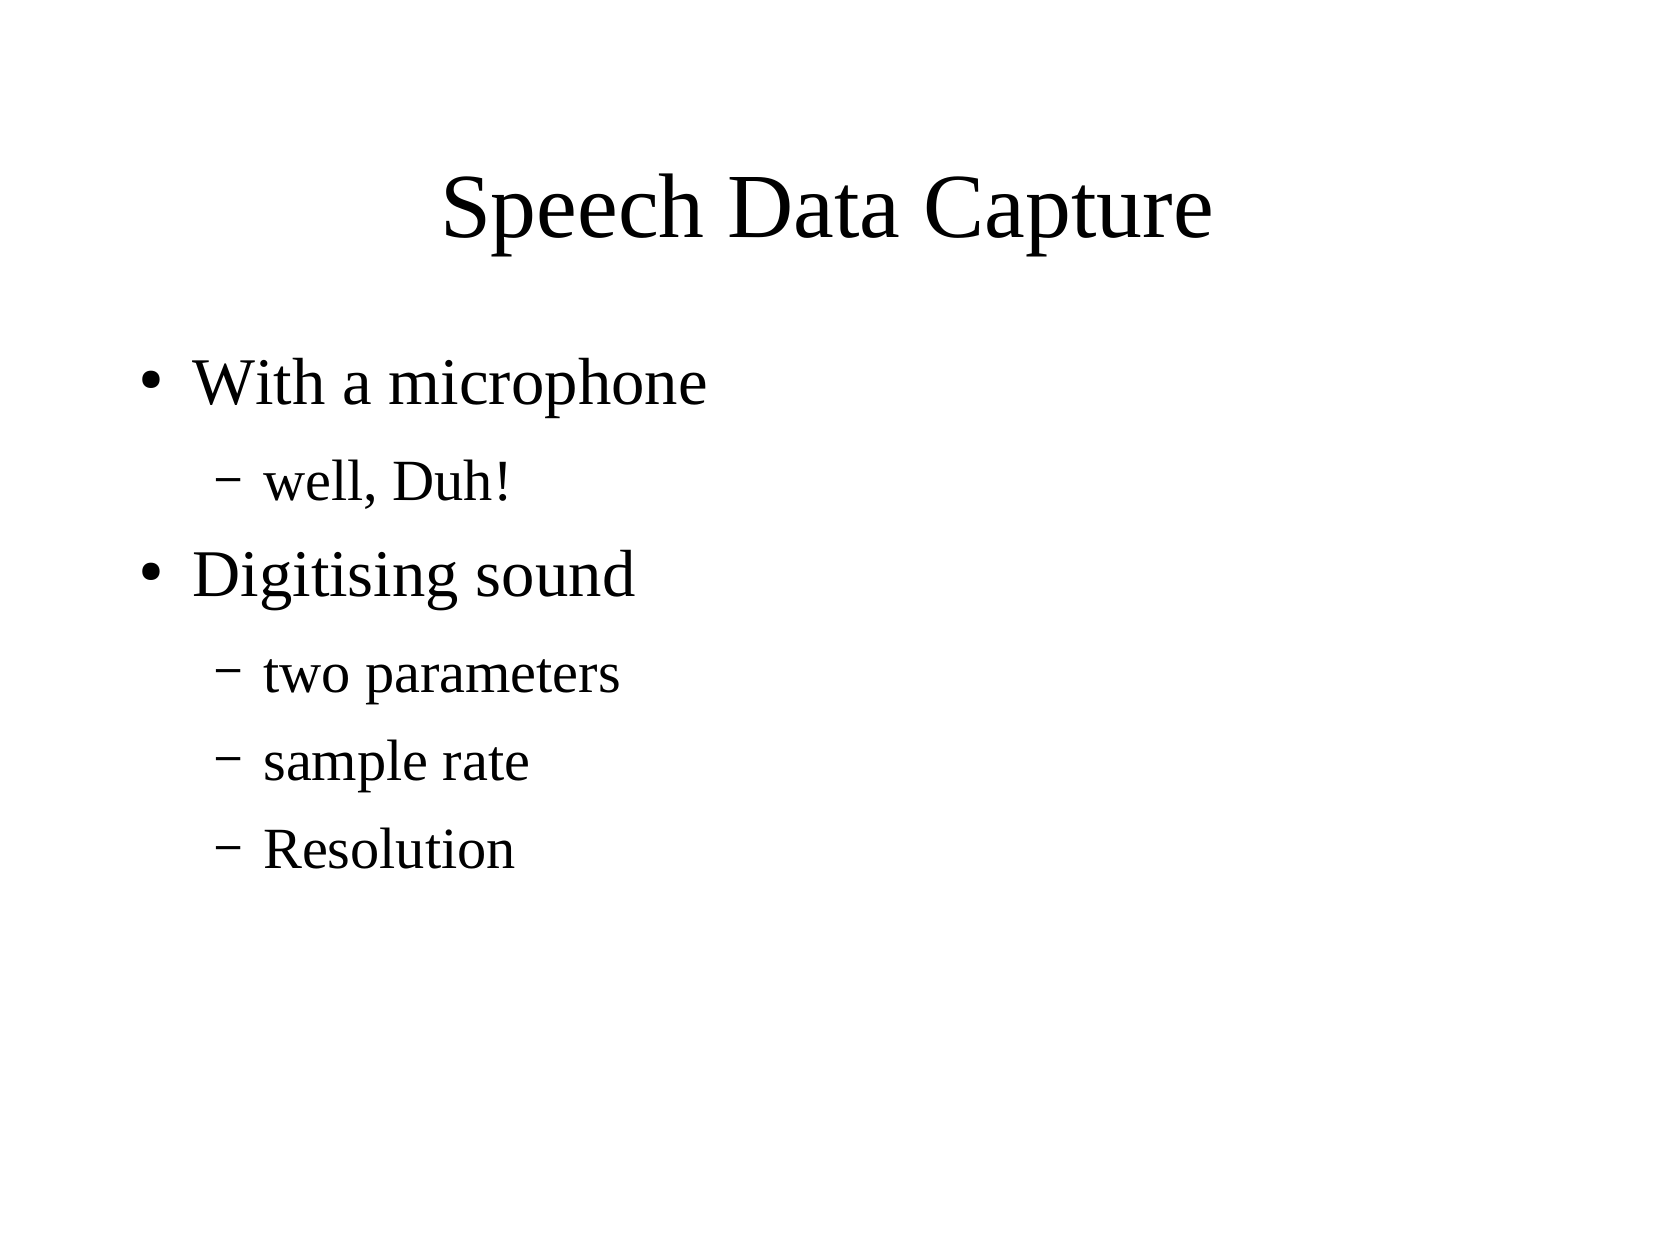

# Speech Data Capture
With a microphone
well, Duh!
Digitising sound
two parameters
sample rate
Resolution